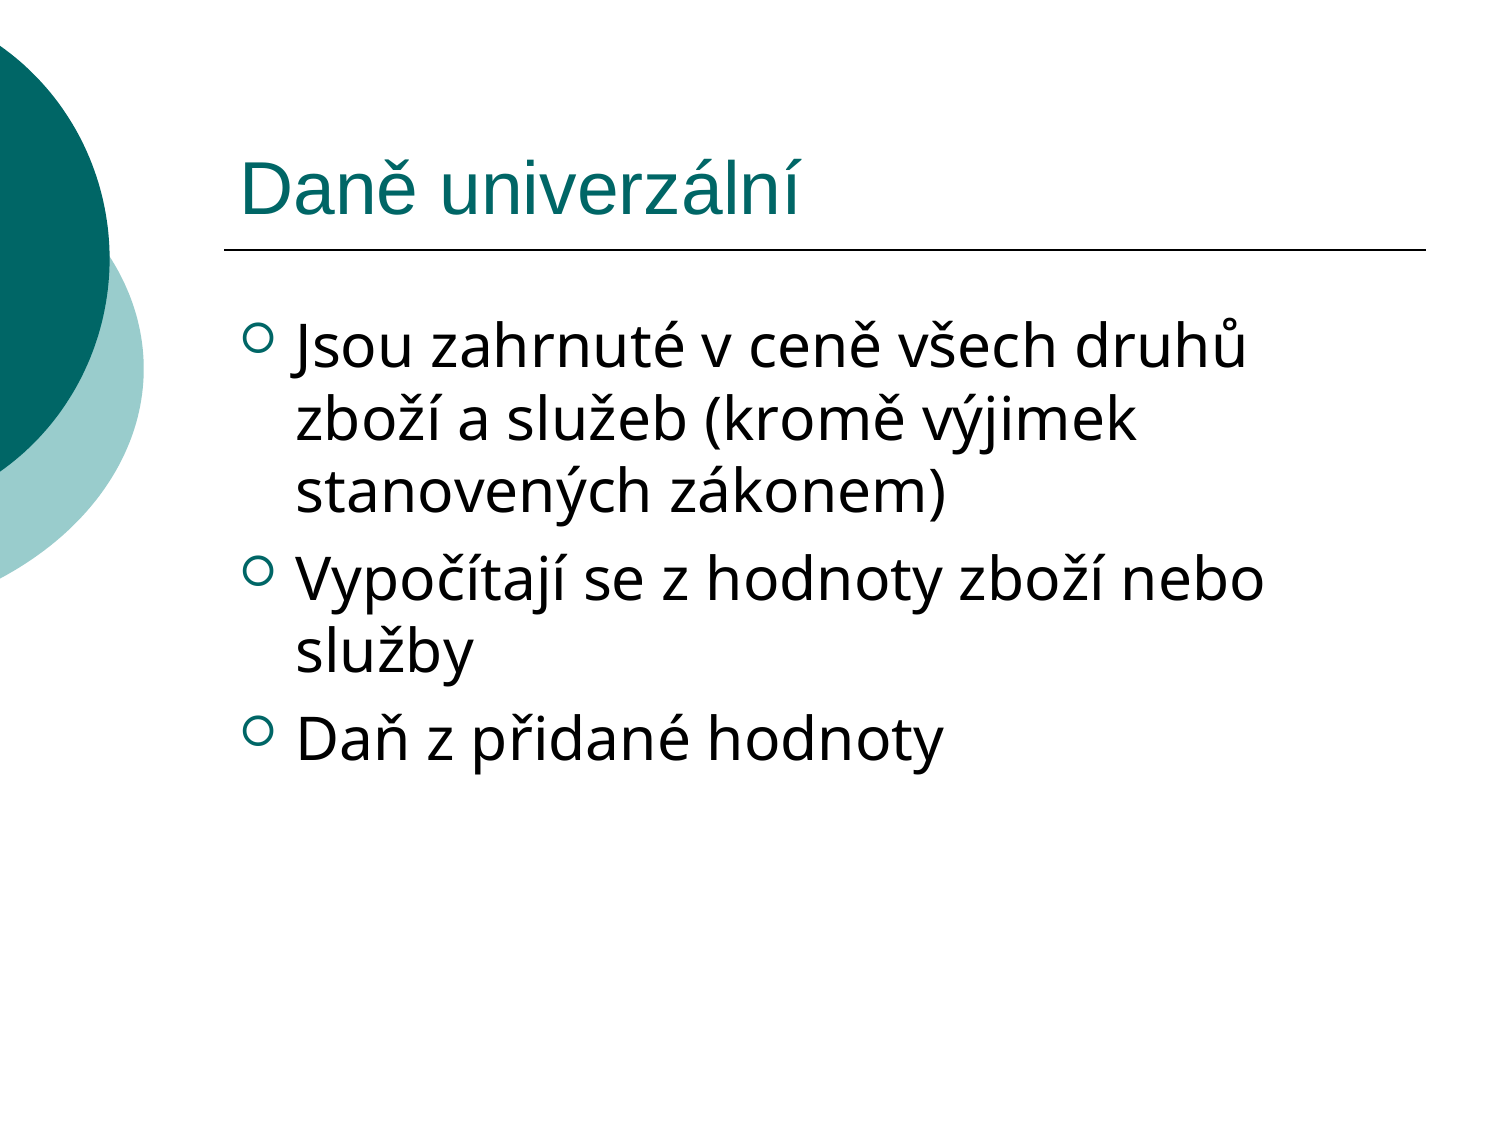

# Daně univerzální
Jsou zahrnuté v ceně všech druhů zboží a služeb (kromě výjimek stanovených zákonem)
Vypočítají se z hodnoty zboží nebo služby
Daň z přidané hodnoty